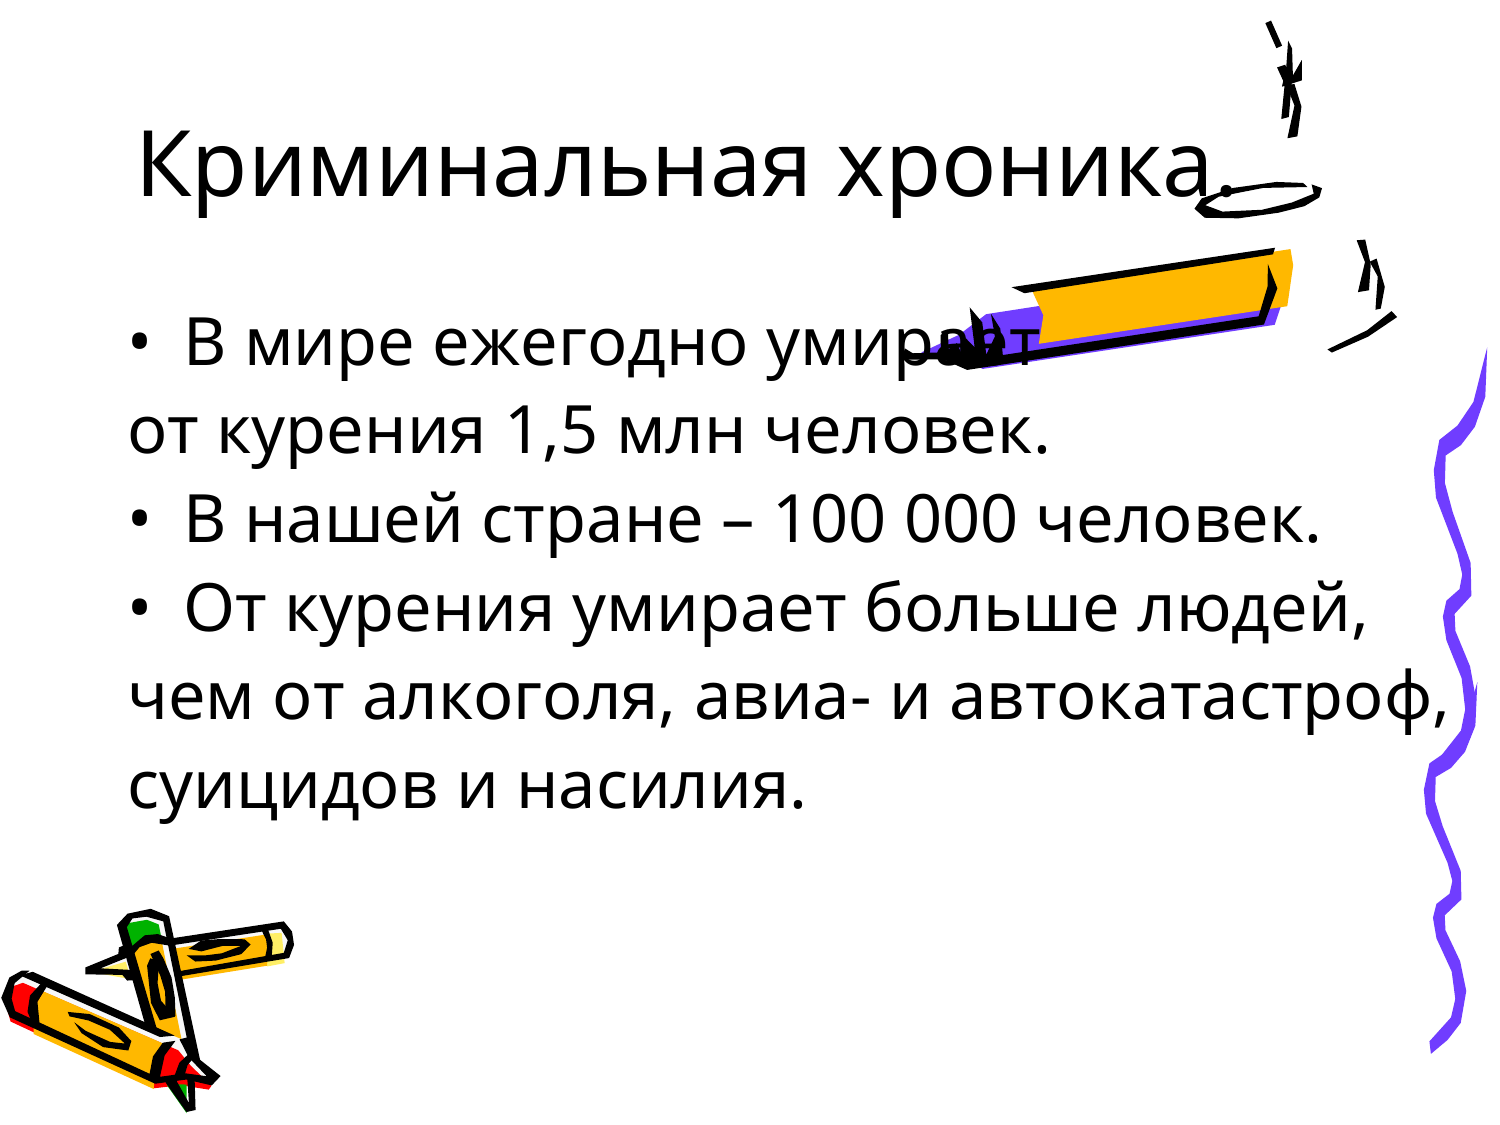

# Криминальная хроника.
В мире ежегодно умирает
от курения 1,5 млн человек.
В нашей стране – 100 000 человек.
От курения умирает больше людей,
чем от алкоголя, авиа- и автокатастроф,
суицидов и насилия.